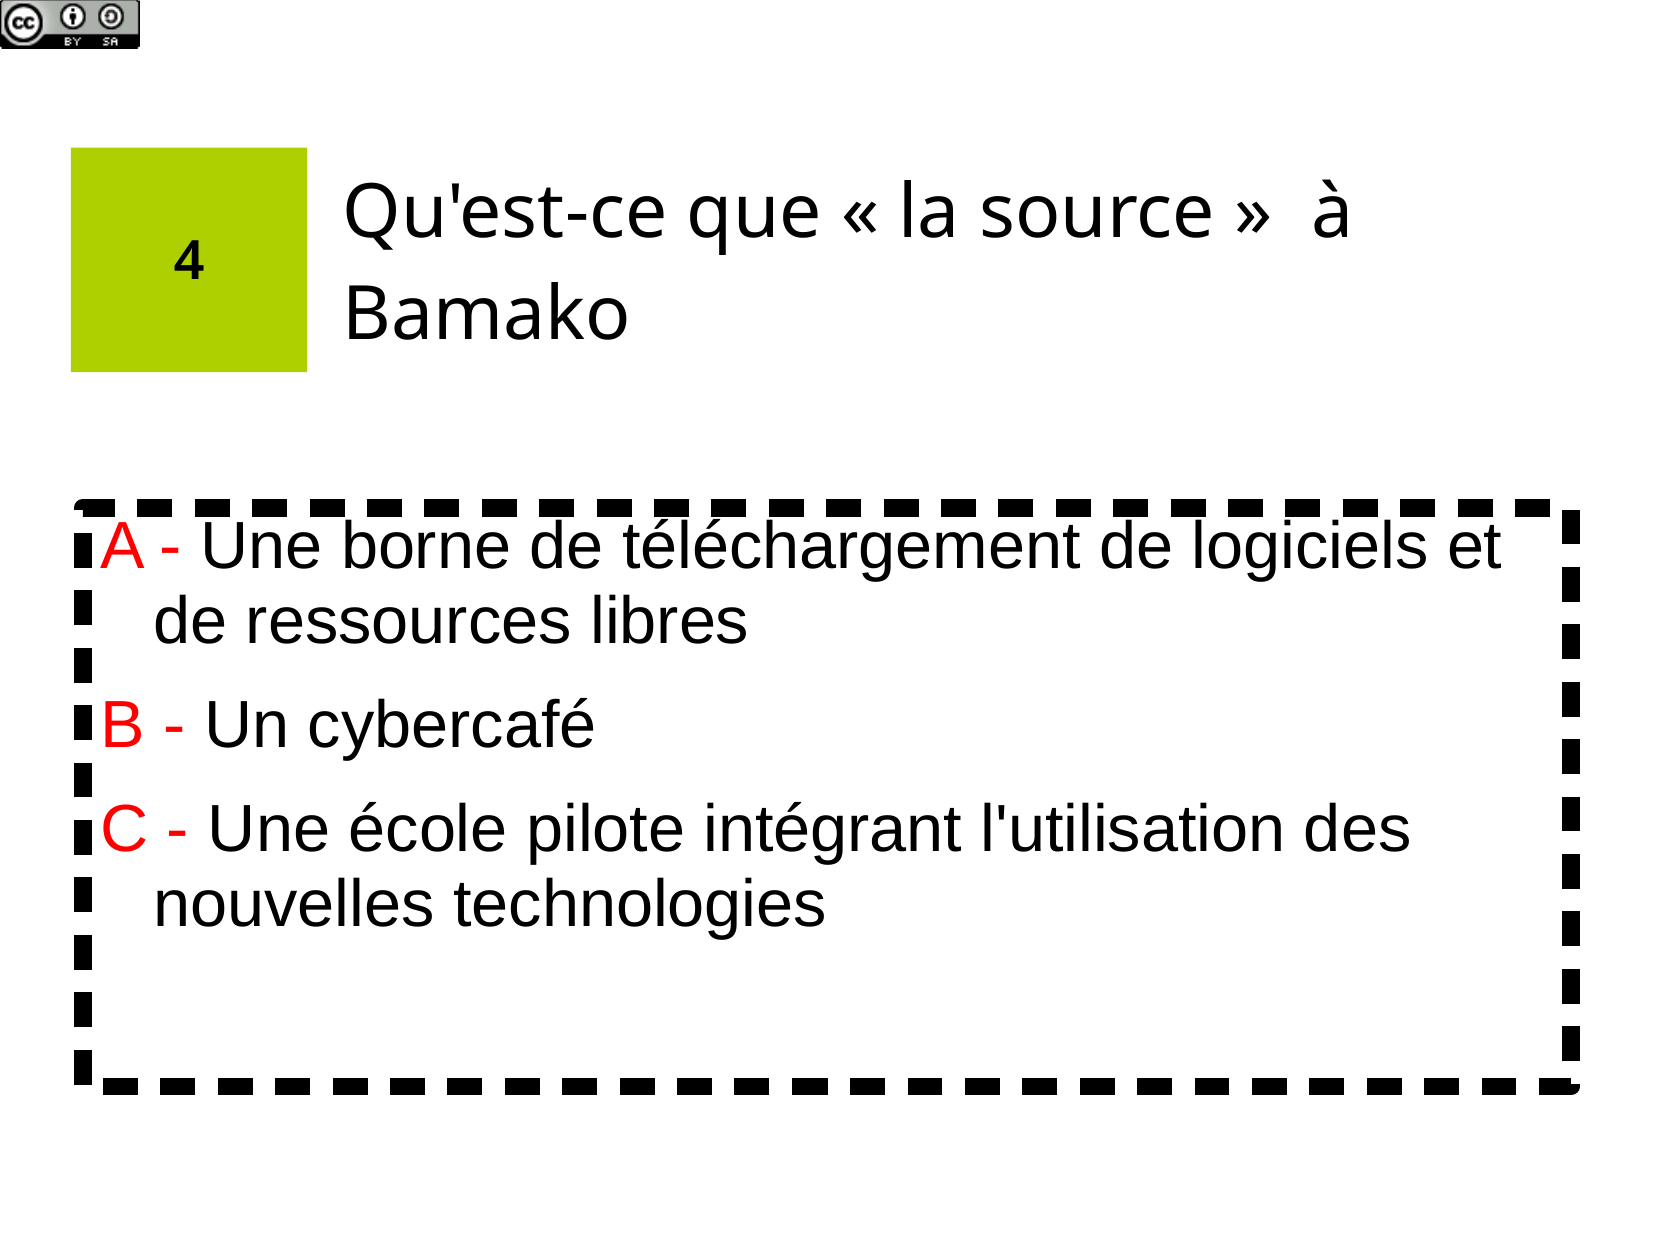

# Qu'est-ce que « la source » à Bamako
4
Une borne de téléchargement de logiciels et de ressources libres
Un cybercafé
Une école pilote intégrant l'utilisation des nouvelles technologies